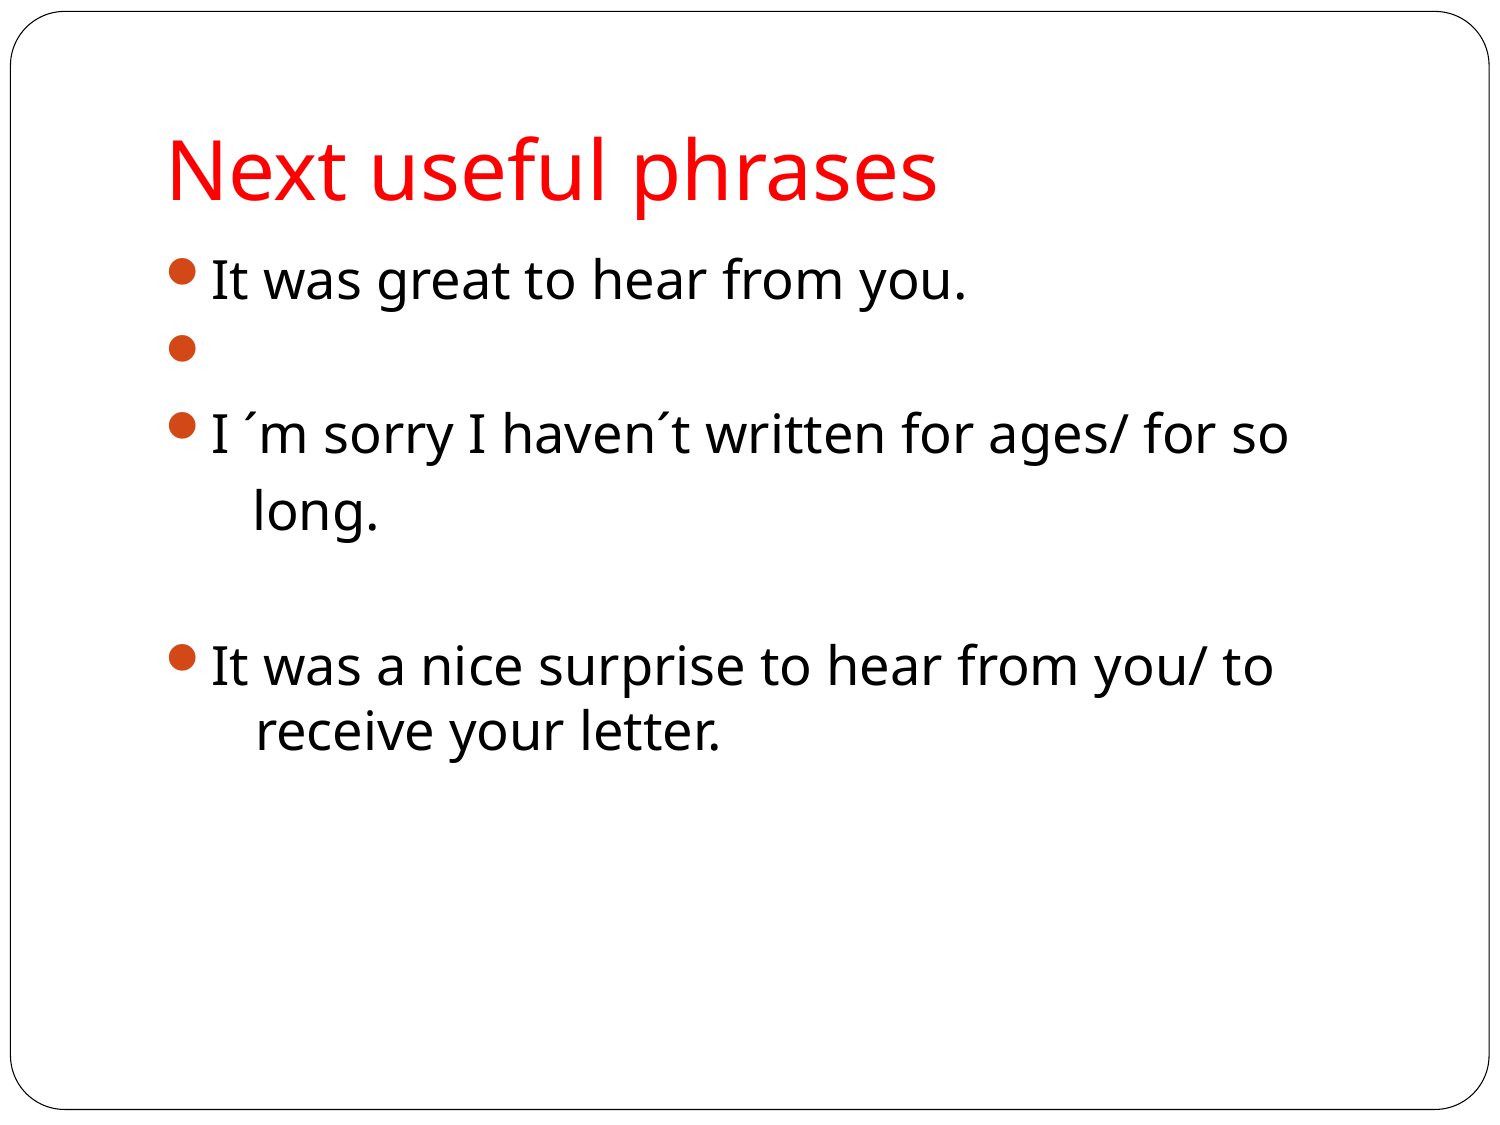

# Next useful phrases
It was great to hear from you.
I ´m sorry I haven´t written for ages/ for so
 long.
It was a nice surprise to hear from you/ to receive your letter.